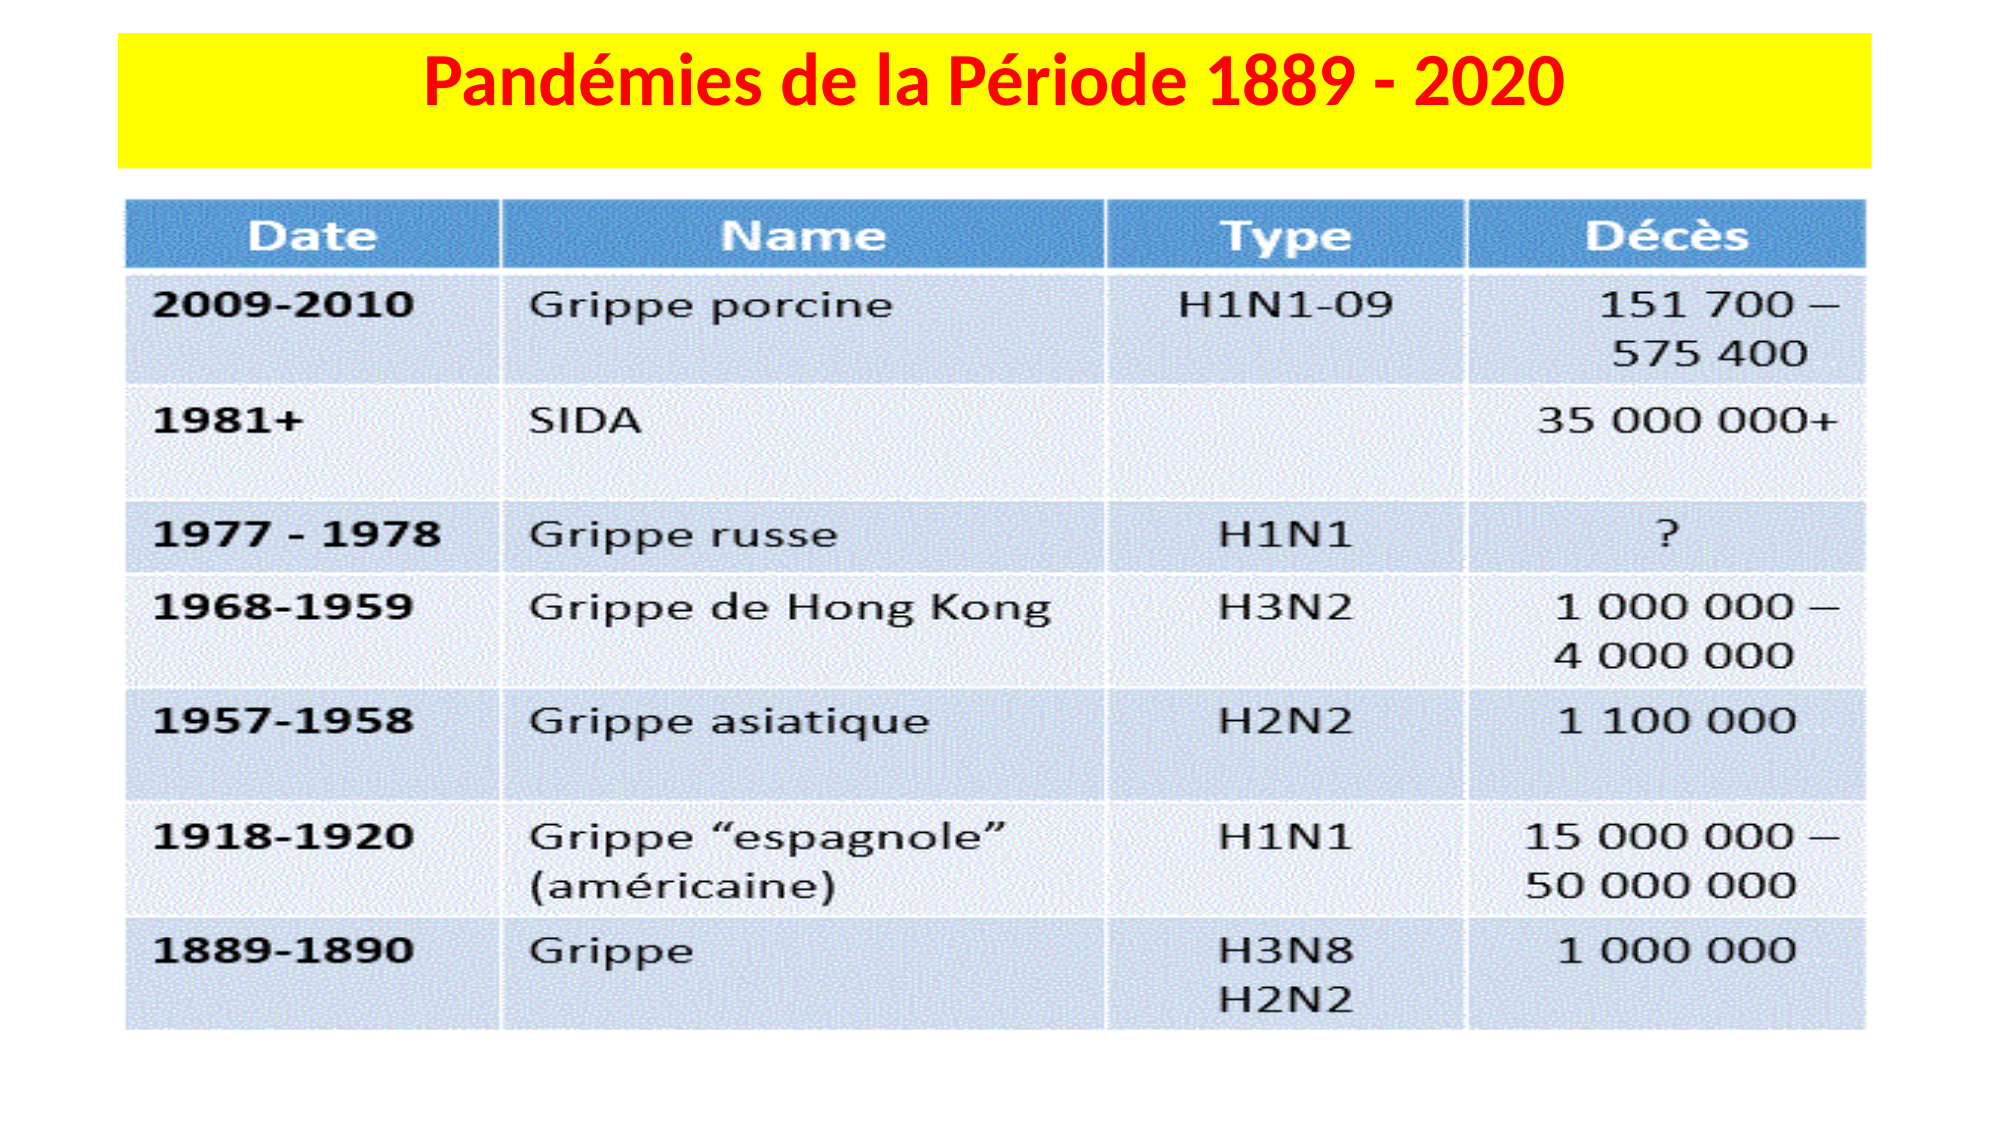

Pandémies de la Période 1889 - 2020